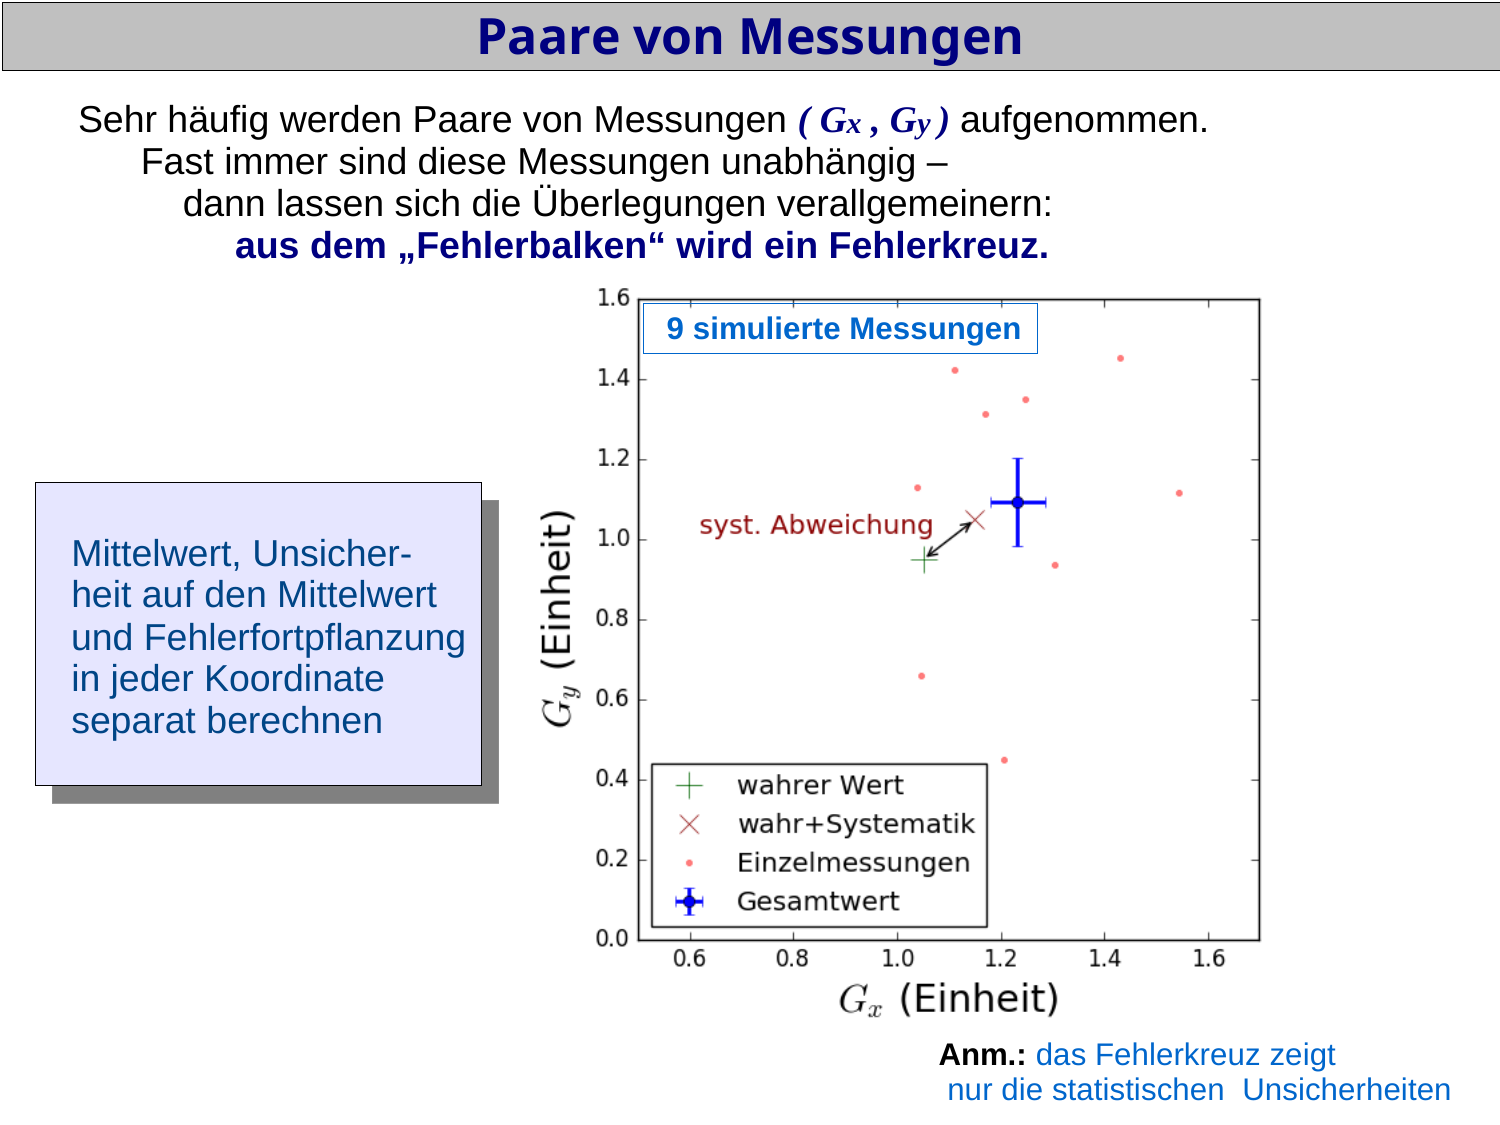

# Paare von Messungen
Sehr häufig werden Paare von Messungen ( Gx , Gy ) aufgenommen.
 Fast immer sind diese Messungen unabhängig –
 dann lassen sich die Überlegungen verallgemeinern:
 aus dem „Fehlerbalken“ wird ein Fehlerkreuz.
 9 simulierte Messungen
 Mittelwert, Unsicher-
 heit auf den Mittelwert
 und Fehlerfortpflanzung
 in jeder Koordinate
 separat berechnen
Anm.: das Fehlerkreuz zeigt
 nur die statistischen Unsicherheiten